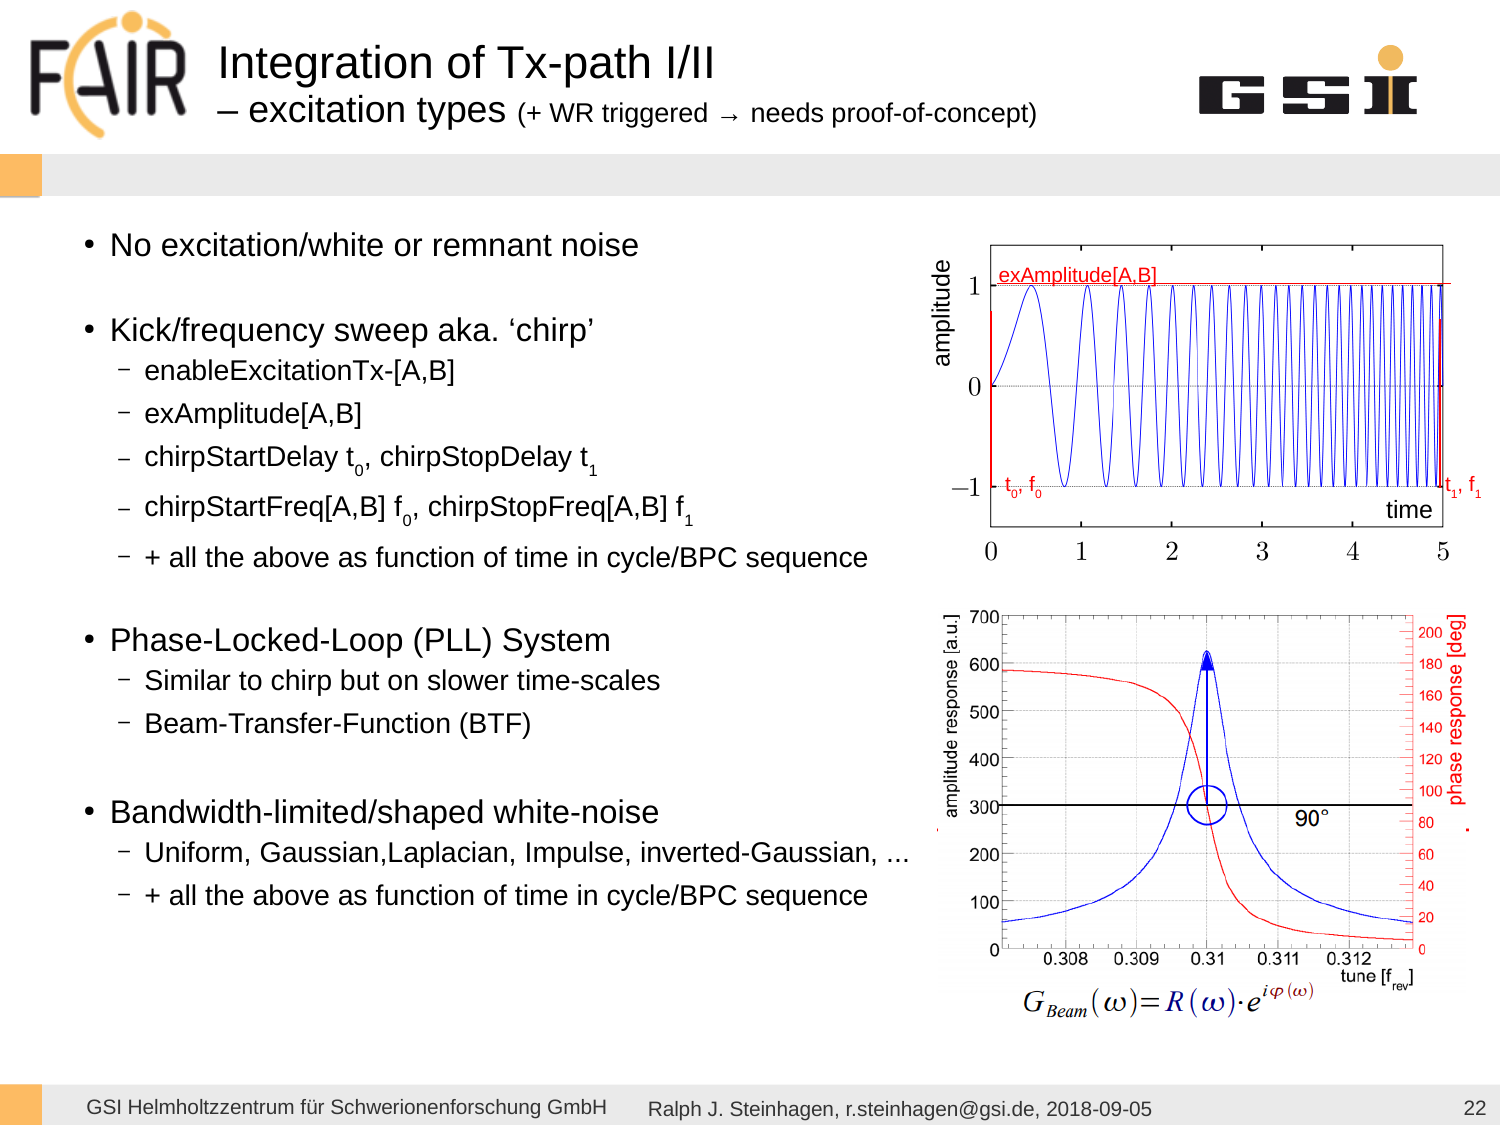

# Integration of Tx-path I/II – excitation types (+ WR triggered → needs proof-of-concept)
No excitation/white or remnant noise
Kick/frequency sweep aka. ‘chirp’
enableExcitationTx-[A,B]
exAmplitude[A,B]
chirpStartDelay t0, chirpStopDelay t1
chirpStartFreq[A,B] f0, chirpStopFreq[A,B] f1
+ all the above as function of time in cycle/BPC sequence
Phase-Locked-Loop (PLL) System
Similar to chirp but on slower time-scales
Beam-Transfer-Function (BTF)
Bandwidth-limited/shaped white-noise
Uniform, Gaussian,Laplacian, Impulse, inverted-Gaussian, ...
+ all the above as function of time in cycle/BPC sequence
exAmplitude[A,B]
amplitude
t0, f0
t1, f1
time